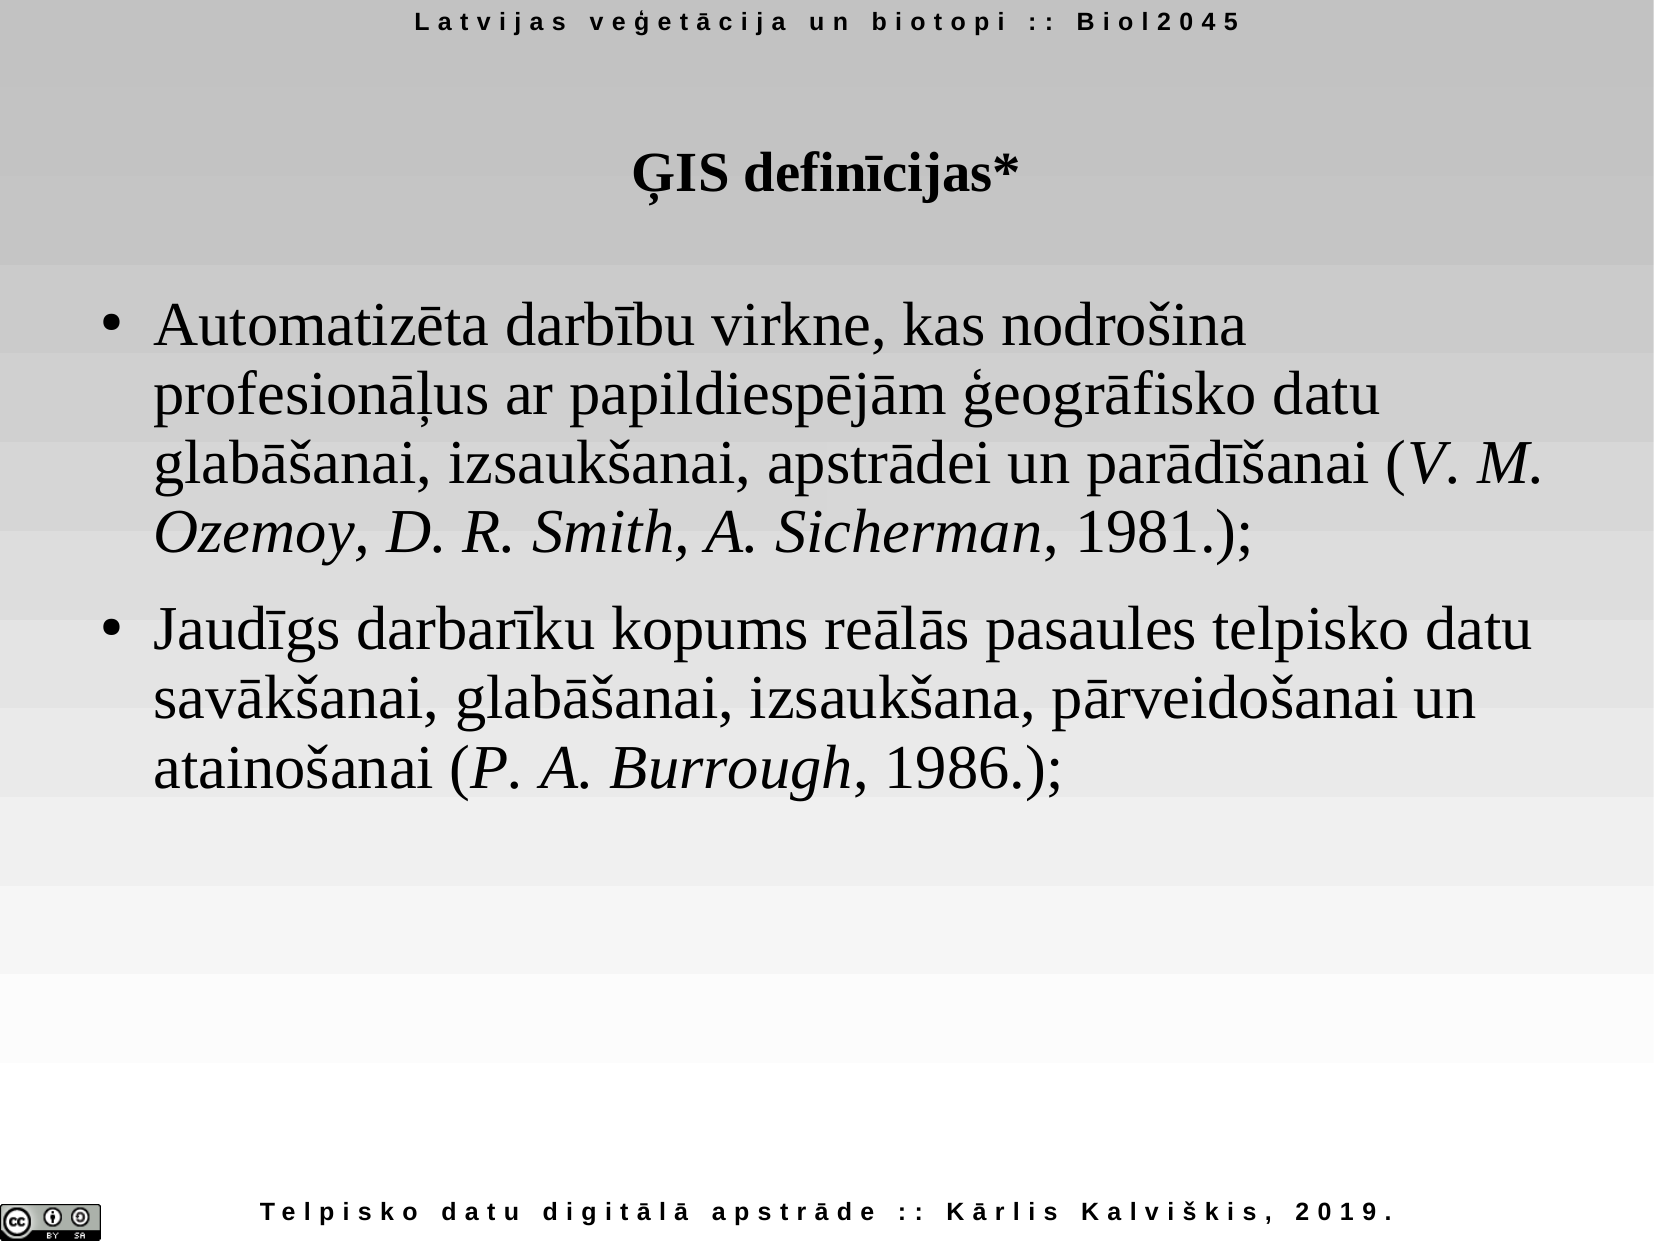

ĢIS definīcijas*
# Automatizēta darbību virkne, kas nodrošina profesionāļus ar papildiespējām ģeogrāfisko datu glabāšanai, izsaukšanai, apstrādei un parādīšanai (V. M. Ozemoy, D. R. Smith, A. Sicherman, 1981.);
Jaudīgs darbarīku kopums reālās pasaules telpisko datu savākšanai, glabāšanai, izsaukšana, pārveidošanai un atainošanai (P. A. Burrough, 1986.);